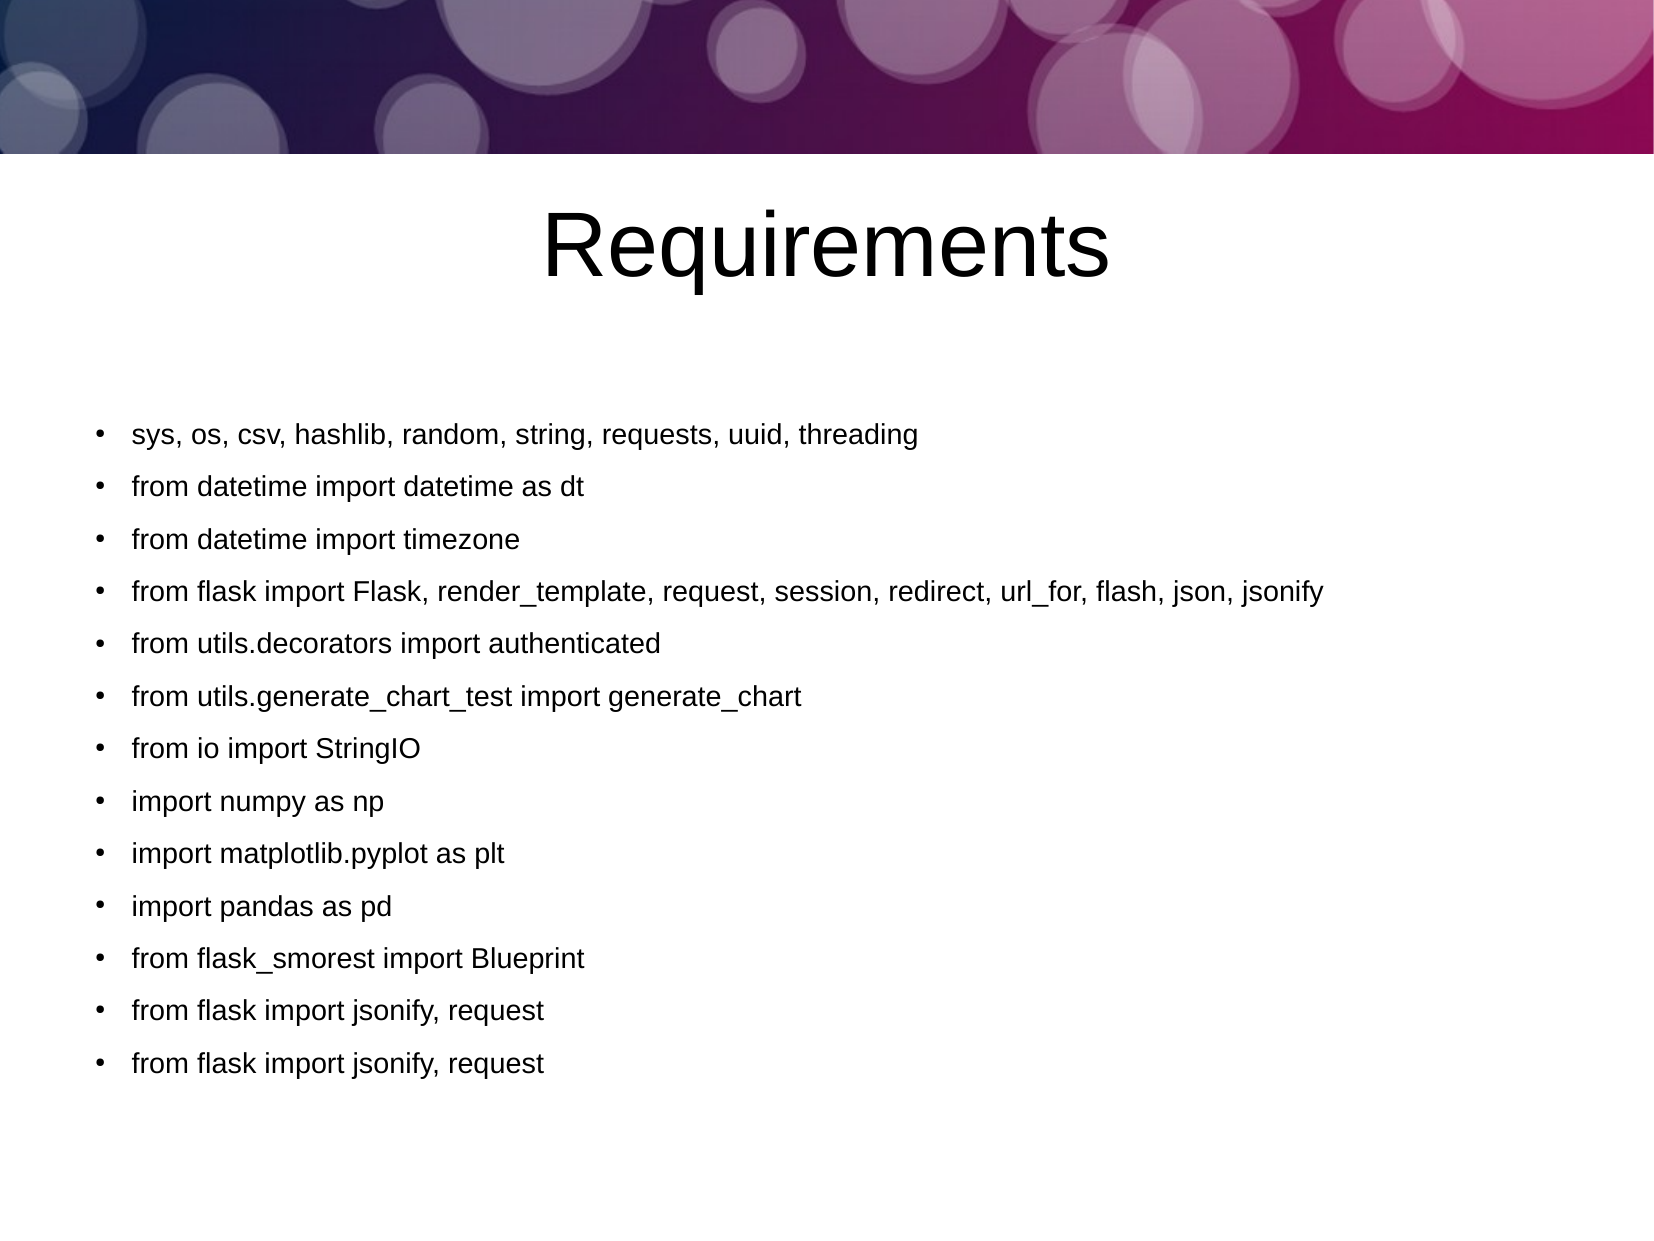

# Requirements
sys, os, csv, hashlib, random, string, requests, uuid, threading
from datetime import datetime as dt
from datetime import timezone
from flask import Flask, render_template, request, session, redirect, url_for, flash, json, jsonify
from utils.decorators import authenticated
from utils.generate_chart_test import generate_chart
from io import StringIO
import numpy as np
import matplotlib.pyplot as plt
import pandas as pd
from flask_smorest import Blueprint
from flask import jsonify, request
from flask import jsonify, request